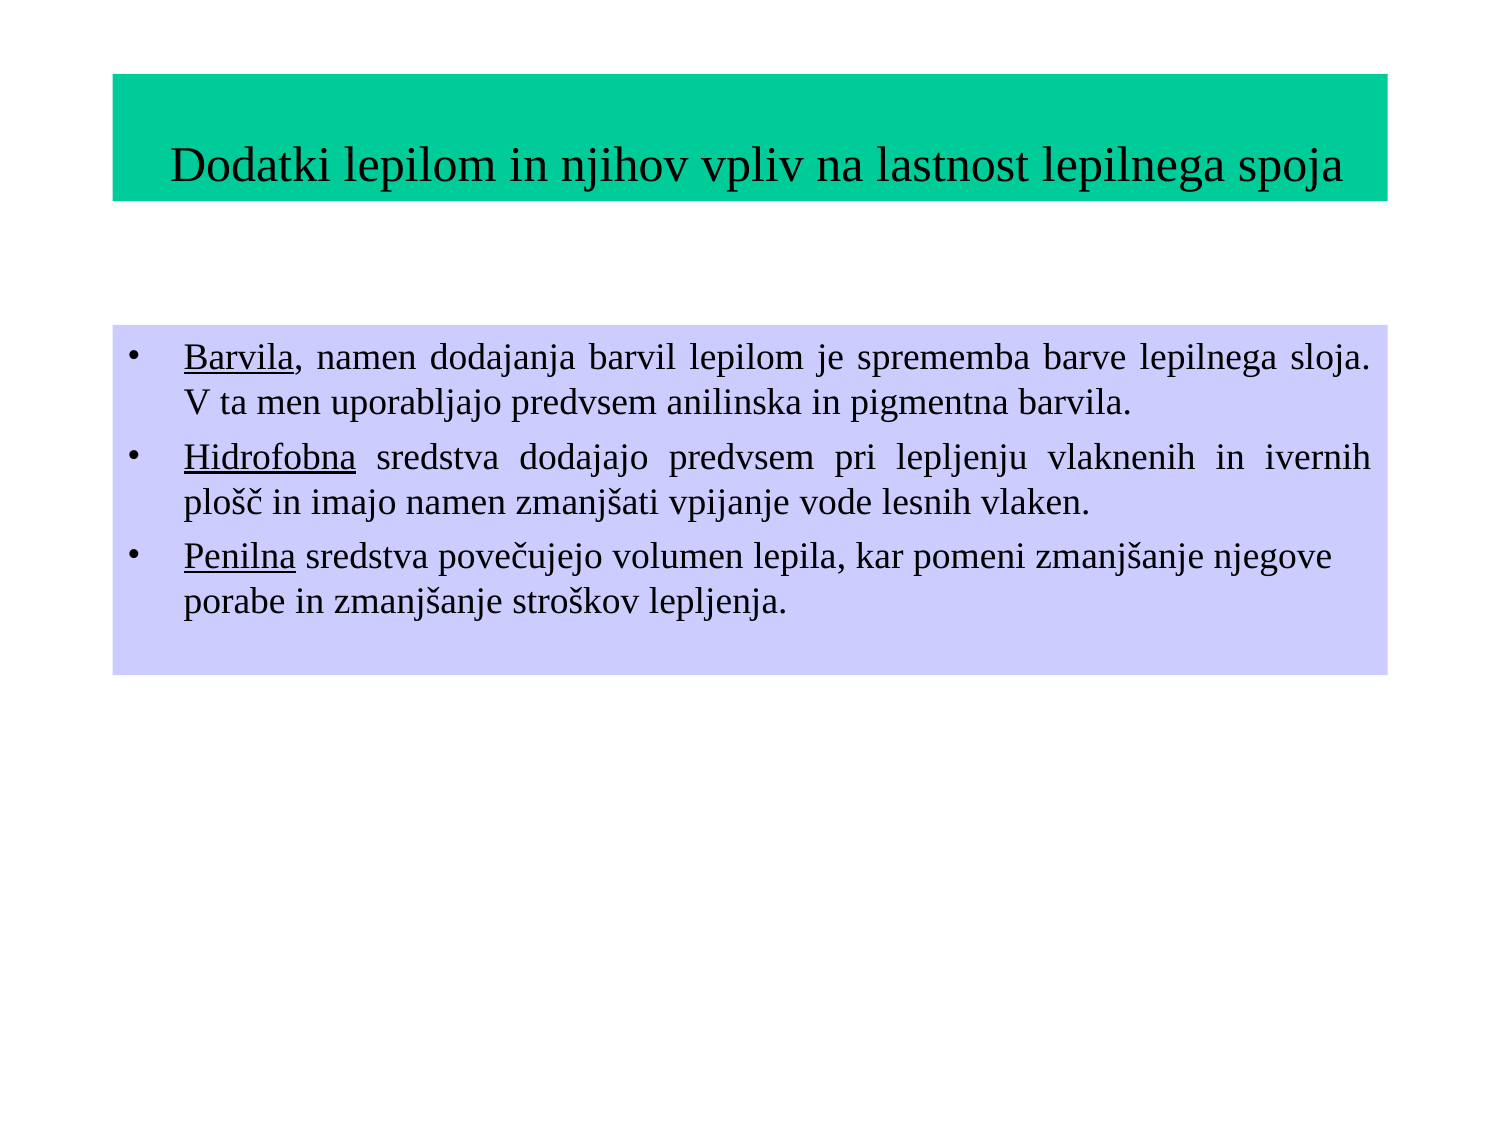

# Dodatki lepilom in njihov vpliv na lastnost lepilnega spoja
Barvila, namen dodajanja barvil lepilom je sprememba barve lepilnega sloja. V ta men uporabljajo predvsem anilinska in pigmentna barvila.
Hidrofobna sredstva dodajajo predvsem pri lepljenju vlaknenih in ivernih plošč in imajo namen zmanjšati vpijanje vode lesnih vlaken.
Penilna sredstva povečujejo volumen lepila, kar pomeni zmanjšanje njegove porabe in zmanjšanje stroškov lepljenja.